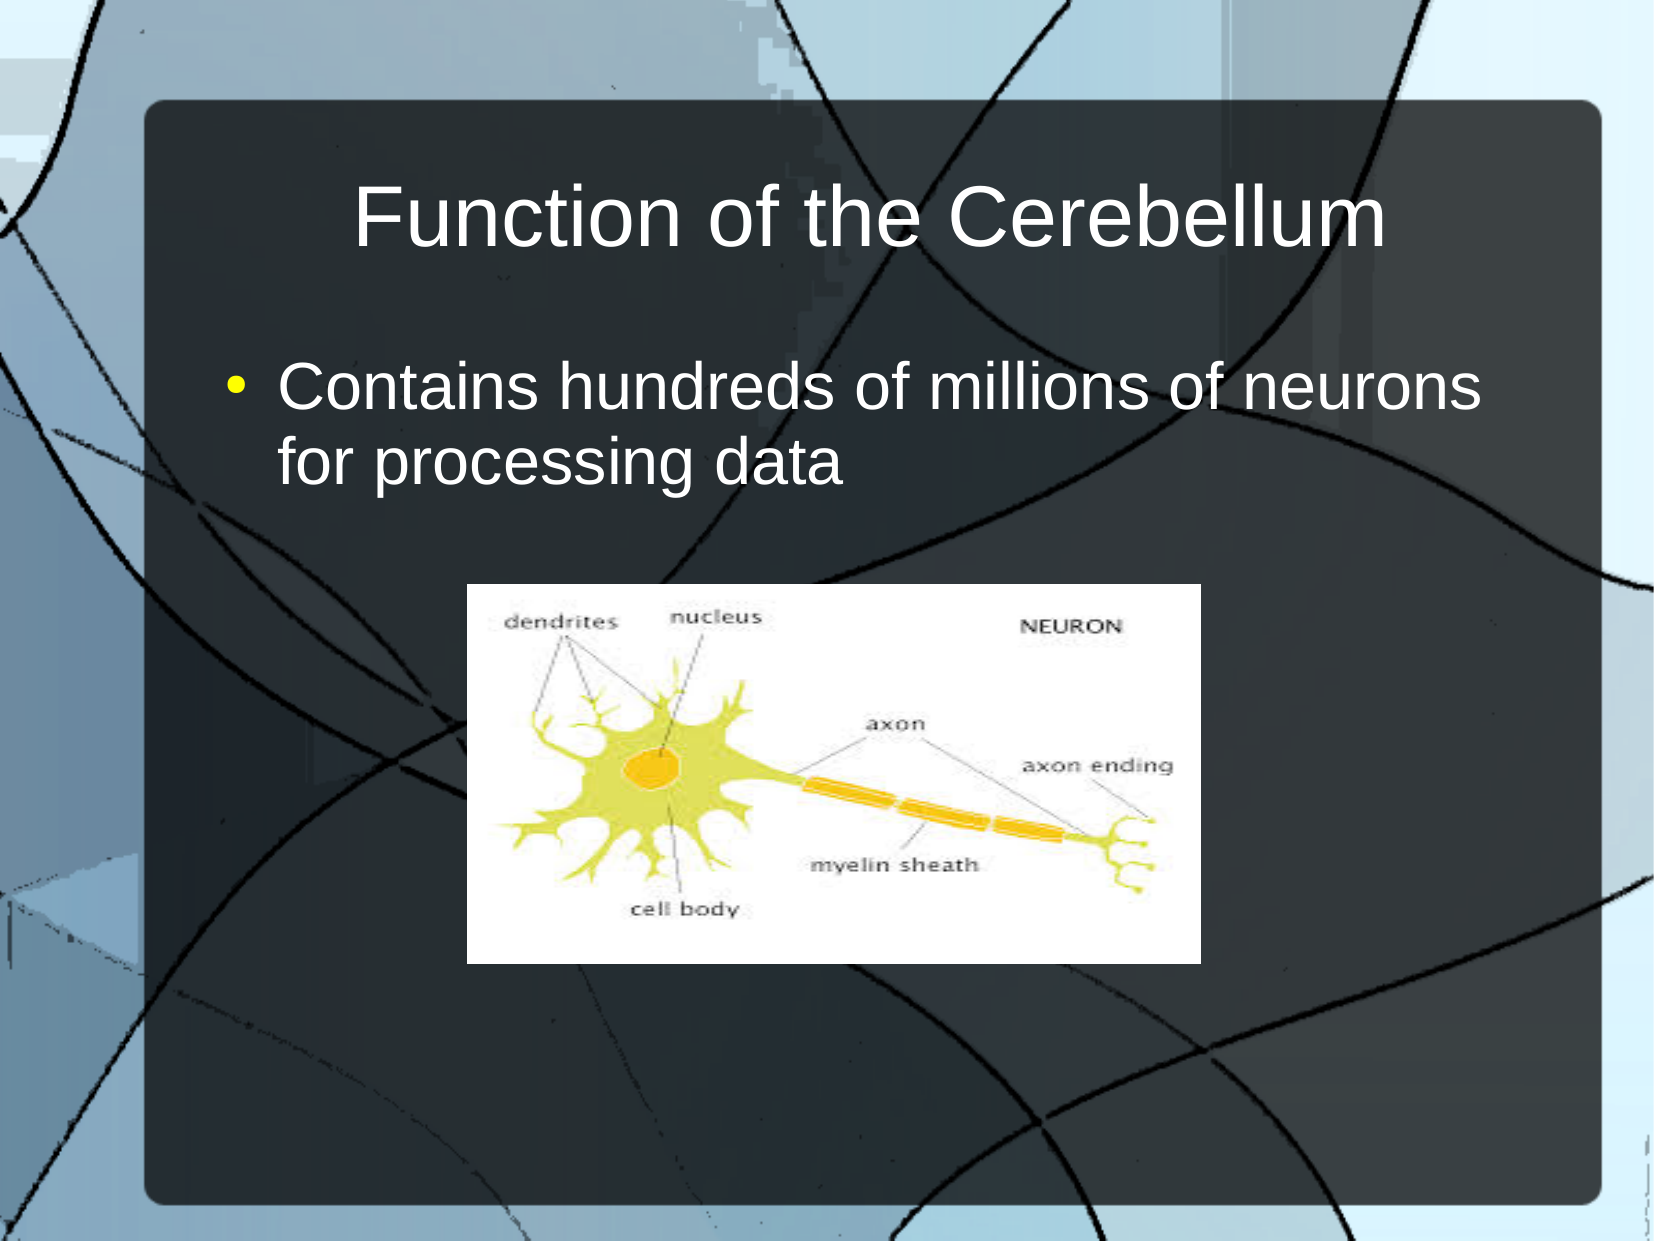

# Function of the Cerebellum
Contains hundreds of millions of neurons for processing data